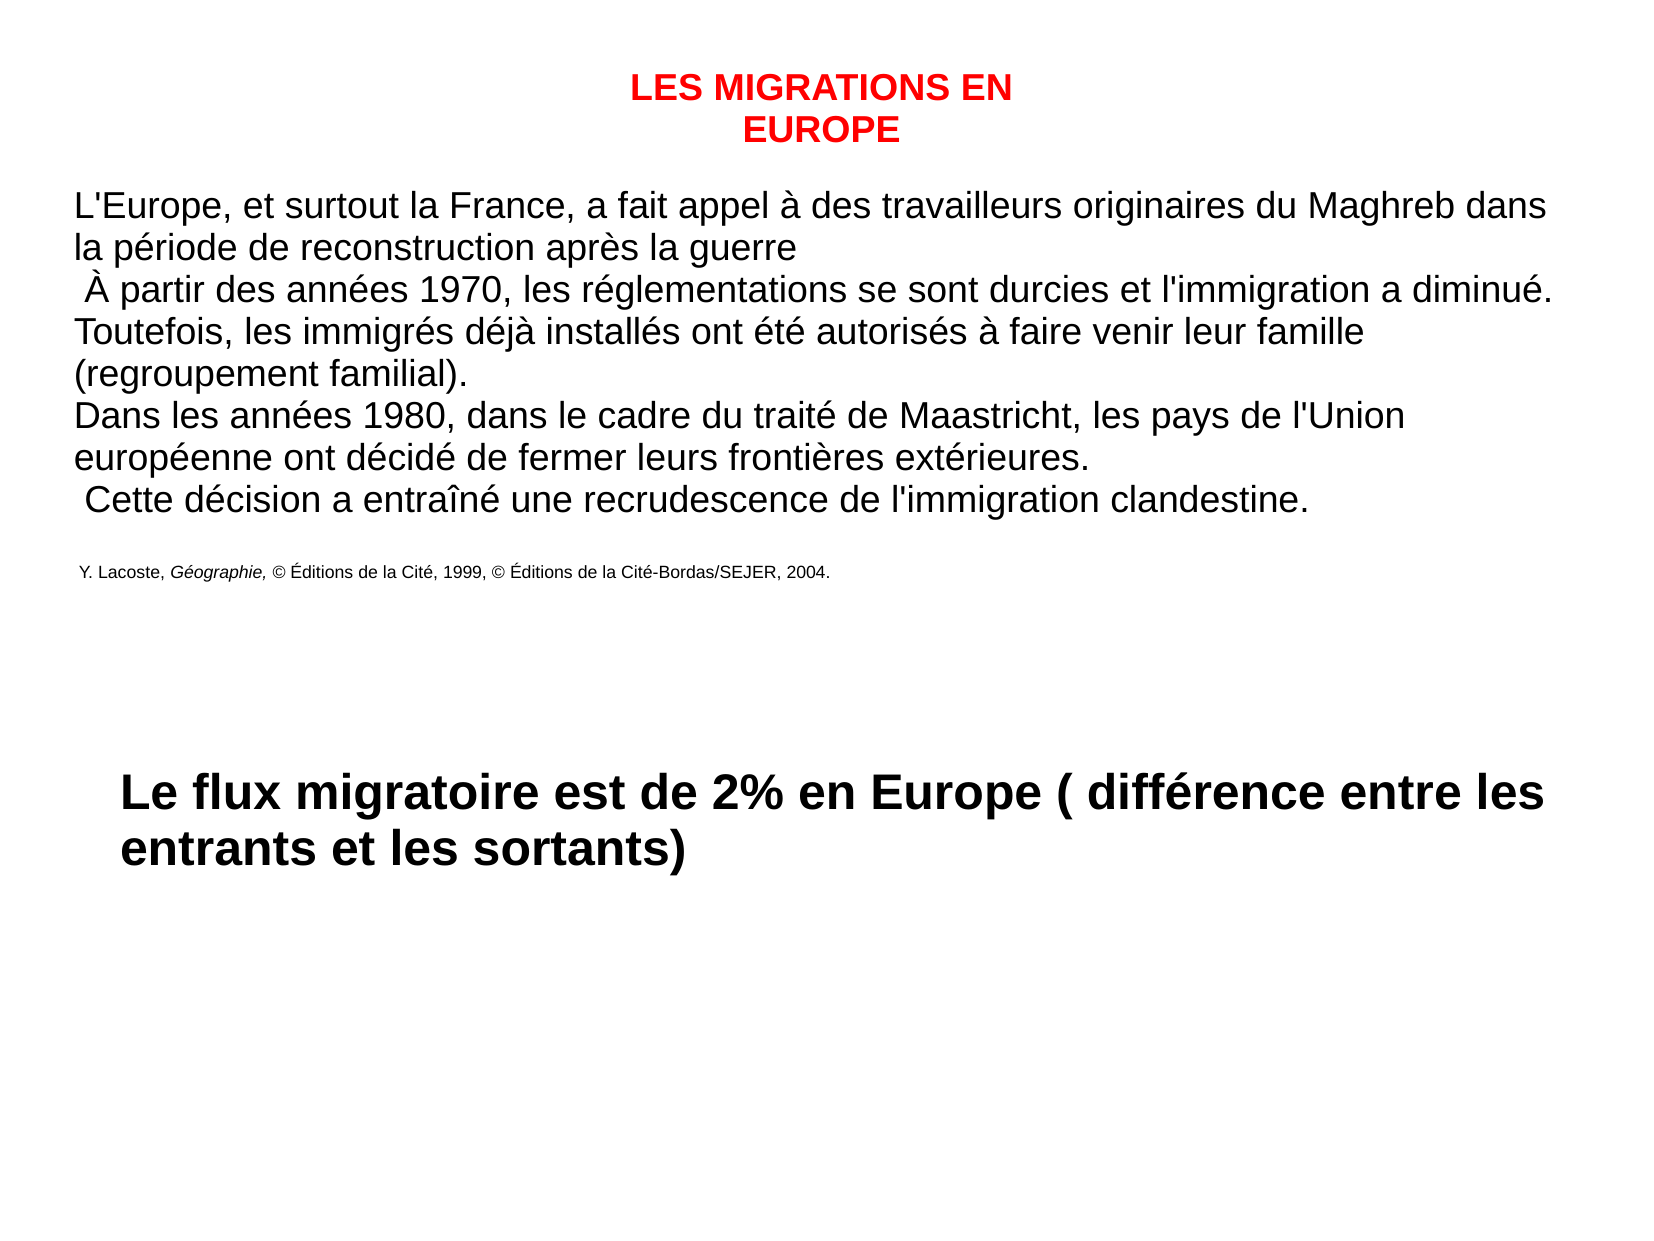

LES MIGRATIONS EN EUROPE
L'Europe, et surtout la France, a fait appel à des travailleurs originaires du Maghreb dans la période de reconstruction après la guerre
 À partir des années 1970, les réglementations se sont durcies et l'immigration a diminué. Toutefois, les immigrés déjà installés ont été autorisés à faire venir leur famille (regroupement familial).
Dans les années 1980, dans le cadre du traité de Maastricht, les pays de l'Union européenne ont décidé de fermer leurs frontières extérieures.
 Cette décision a entraîné une recrudescence de l'immigration clandestine.
 Y. Lacoste, Géographie, © Éditions de la Cité, 1999, © Éditions de la Cité-Bordas/SEJER, 2004.
Le flux migratoire est de 2% en Europe ( différence entre les entrants et les sortants)